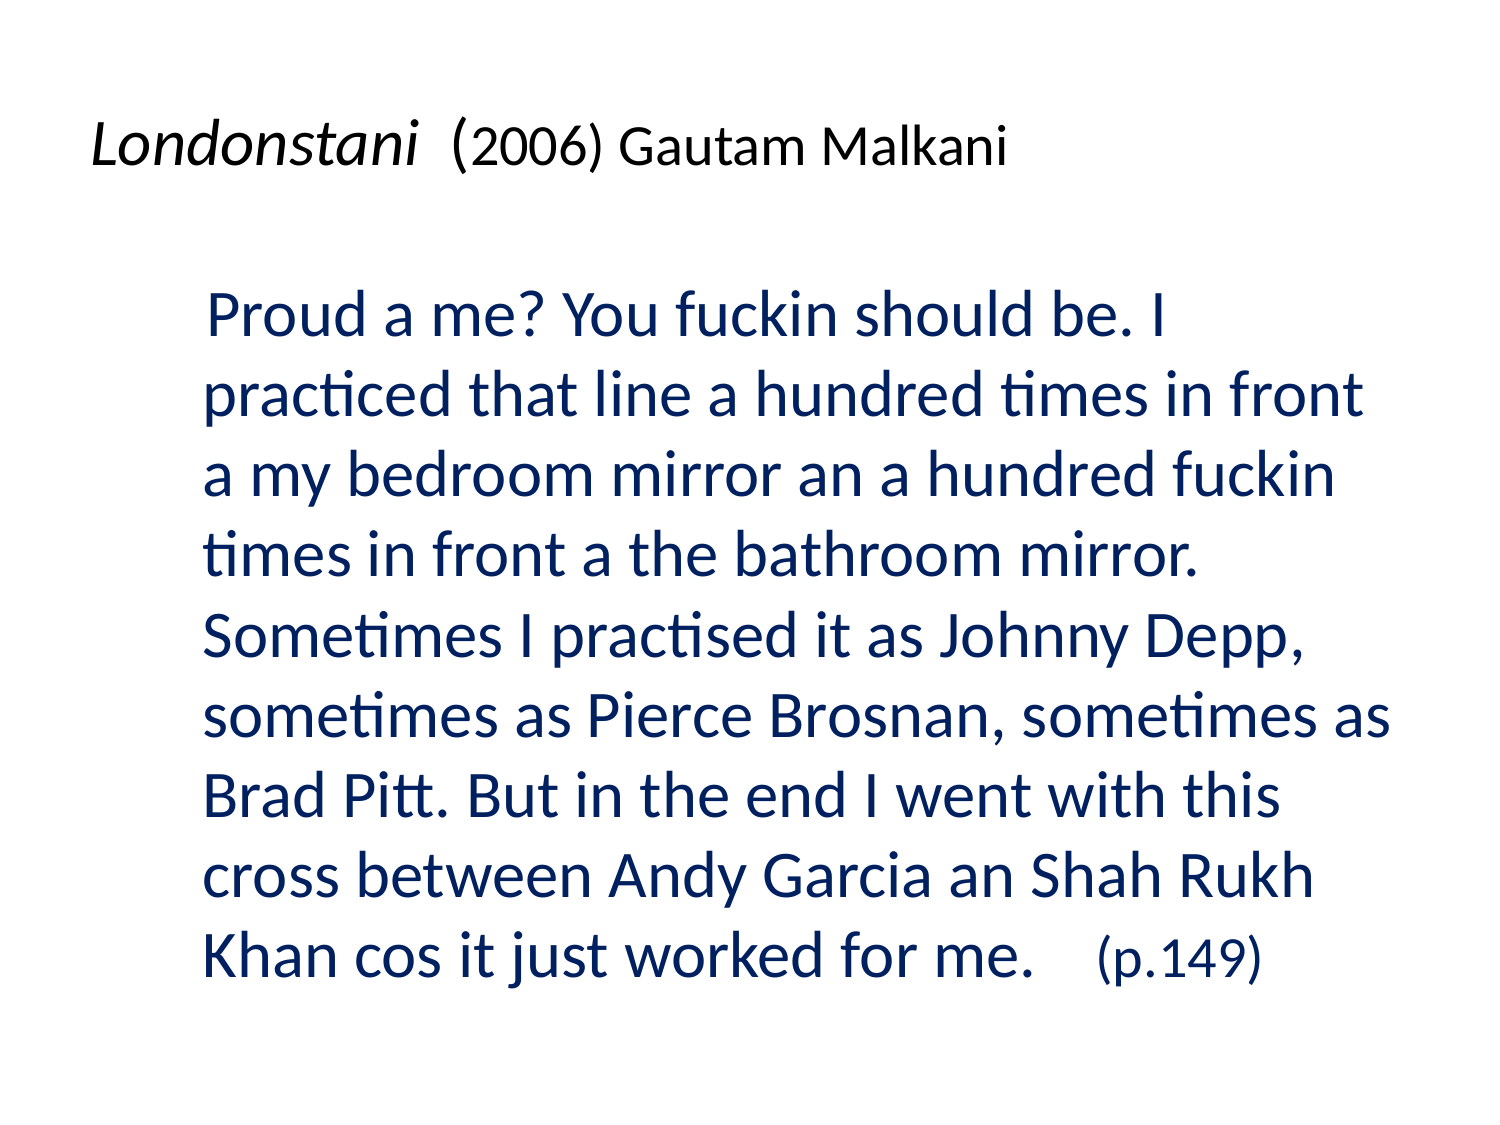

Londonstani (2006) Gautam Malkani
# Proud a me? You fuckin should be. I practiced that line a hundred times in front a my bedroom mirror an a hundred fuckin times in front a the bathroom mirror. Sometimes I practised it as Johnny Depp, sometimes as Pierce Brosnan, sometimes as Brad Pitt. But in the end I went with this cross between Andy Garcia an Shah Rukh Khan cos it just worked for me. (p.149)